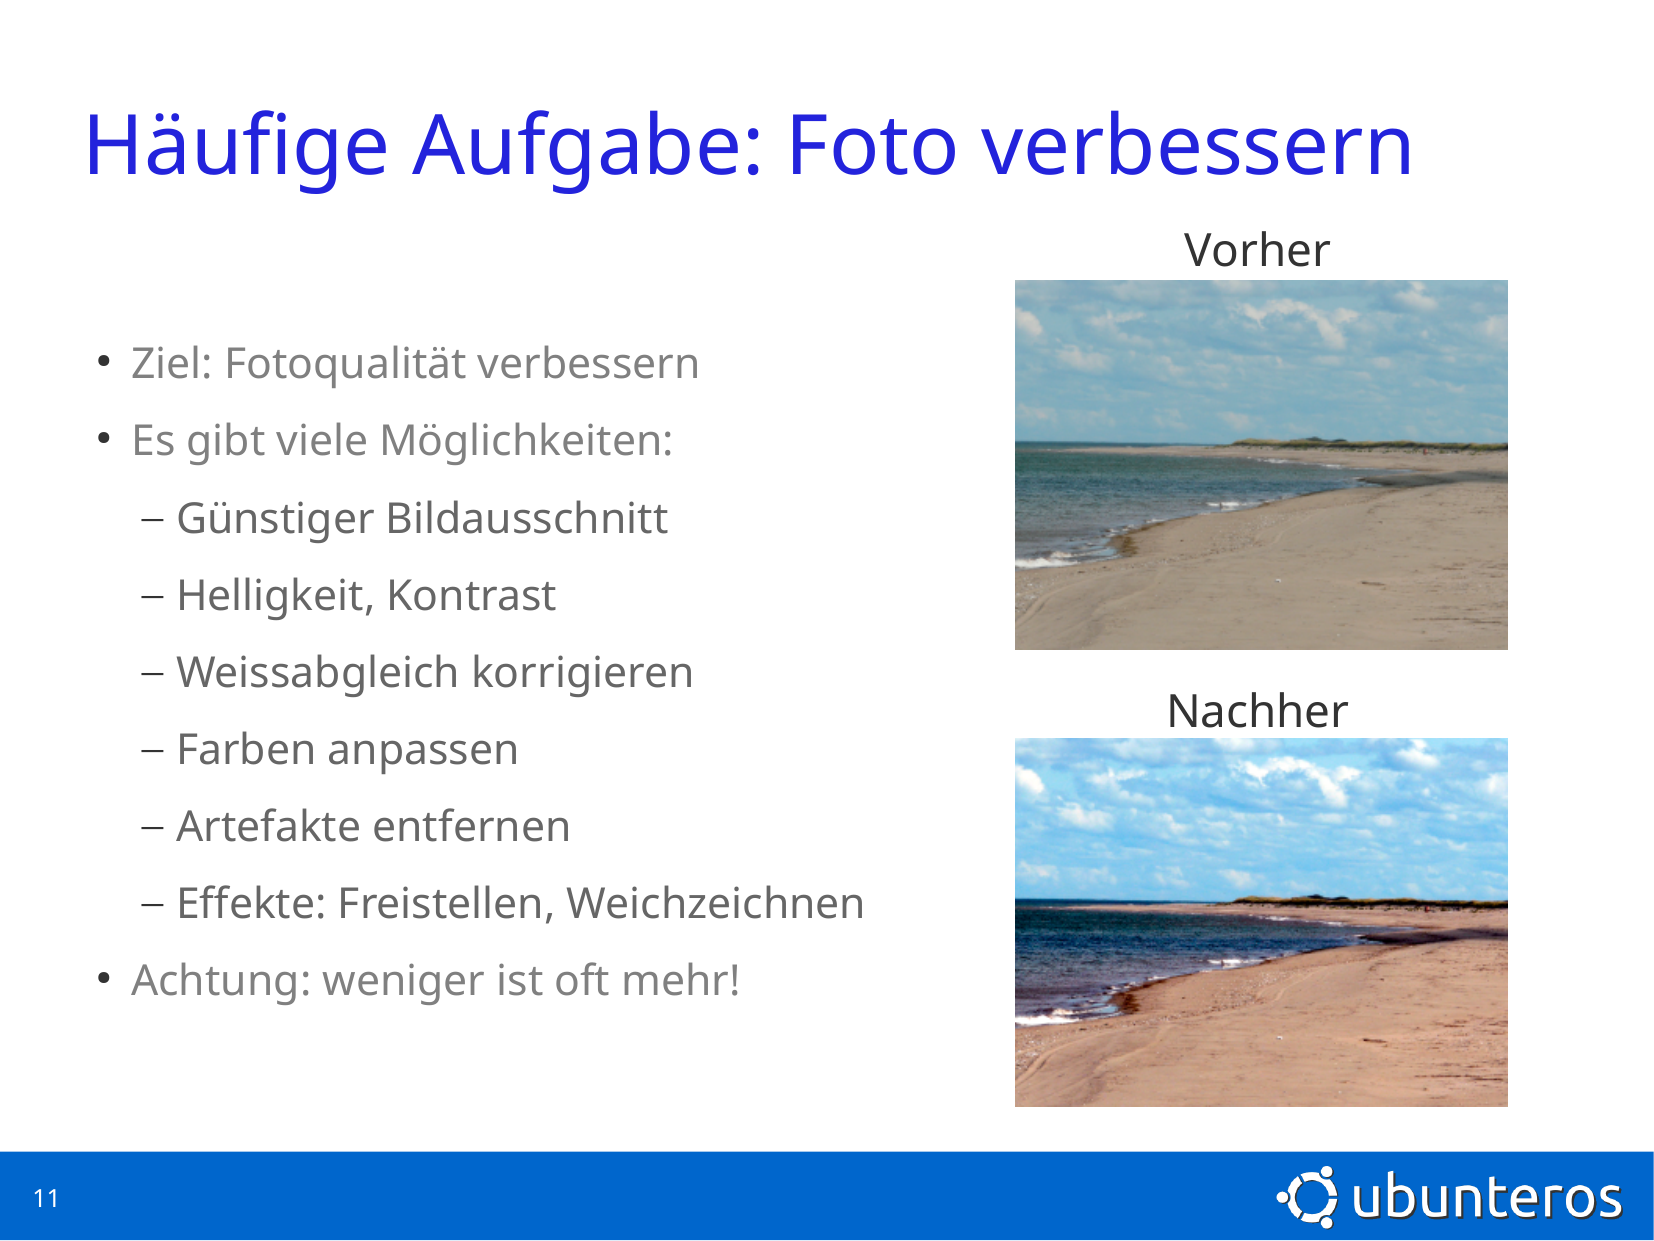

# Häufige Aufgabe: Foto verbessern
Vorher
Ziel: Fotoqualität verbessern
Es gibt viele Möglichkeiten:
Günstiger Bildausschnitt
Helligkeit, Kontrast
Weissabgleich korrigieren
Farben anpassen
Artefakte entfernen
Effekte: Freistellen, Weichzeichnen
Achtung: weniger ist oft mehr!
Nachher